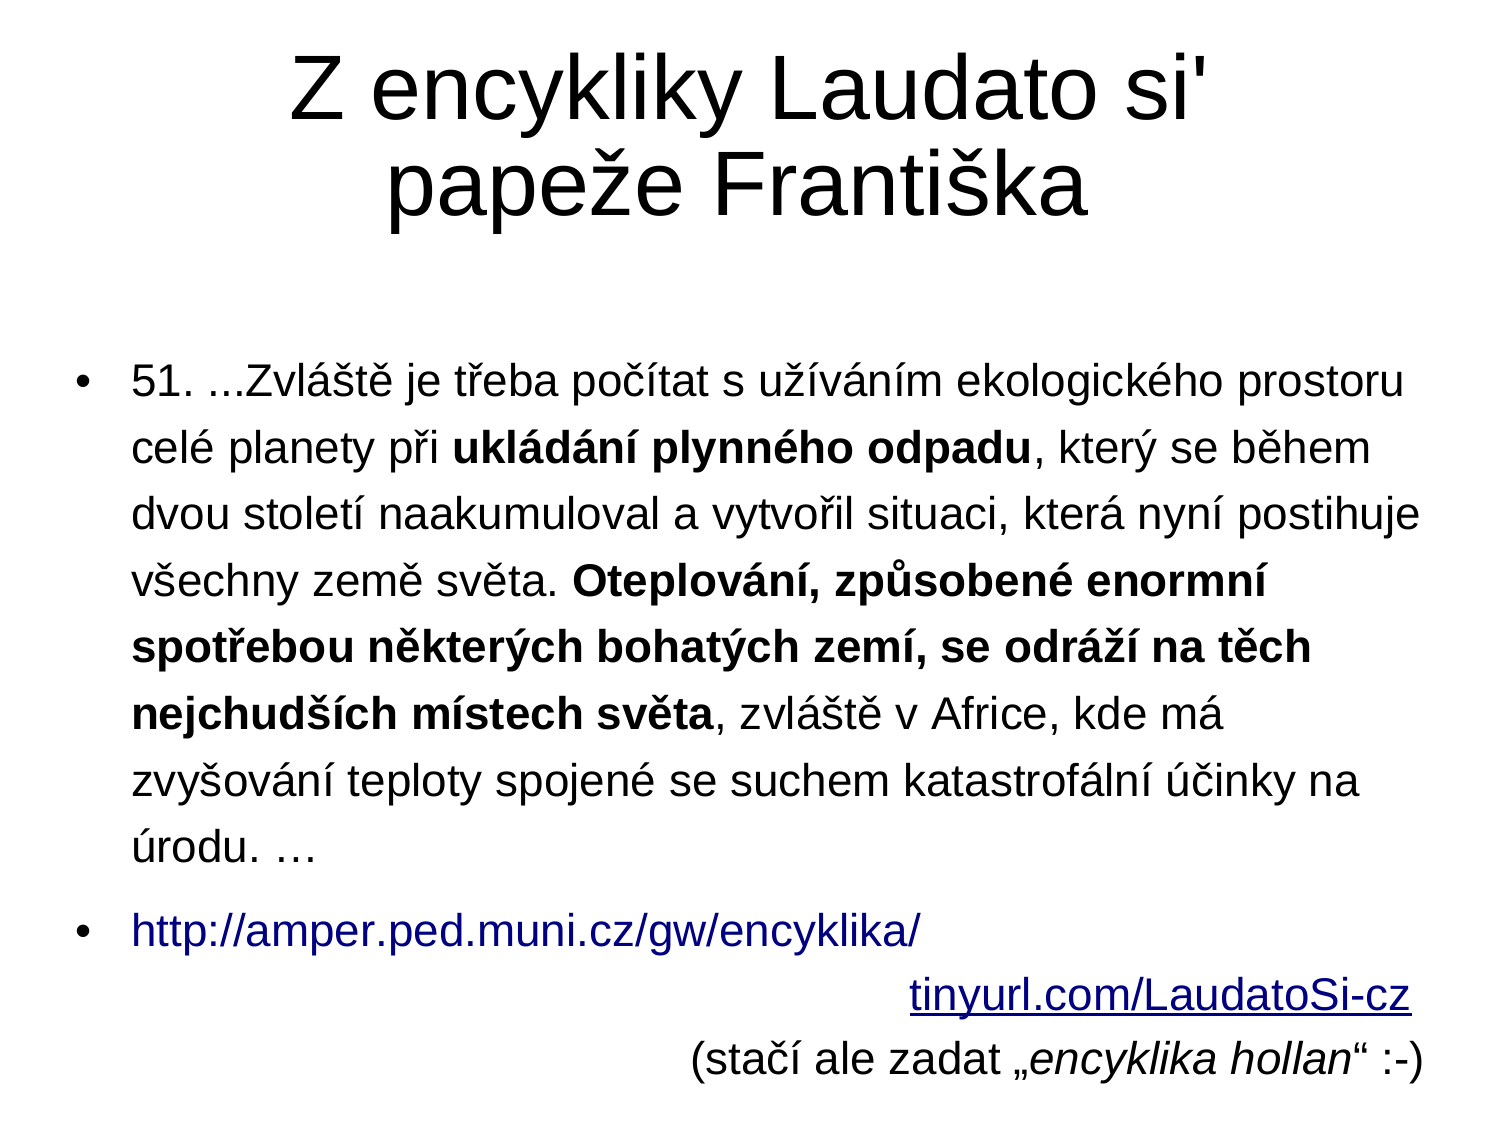

# Z encykliky Laudato si' papeže Františka
51. ...Zvláště je třeba počítat s užíváním ekologického prostoru celé planety při ukládání plynného odpadu, který se během dvou století naakumuloval a vytvořil situaci, která nyní postihuje všechny země světa. Oteplování, způsobené enormní spotřebou některých bohatých zemí, se odráží na těch nejchudších místech světa, zvláště v Africe, kde má zvyšování teploty spojené se suchem katastrofální účinky na úrodu. …
http://amper.ped.muni.cz/gw/encyklika/
tinyurl.com/LaudatoSi-cz
(stačí ale zadat „encyklika hollan“ :-)